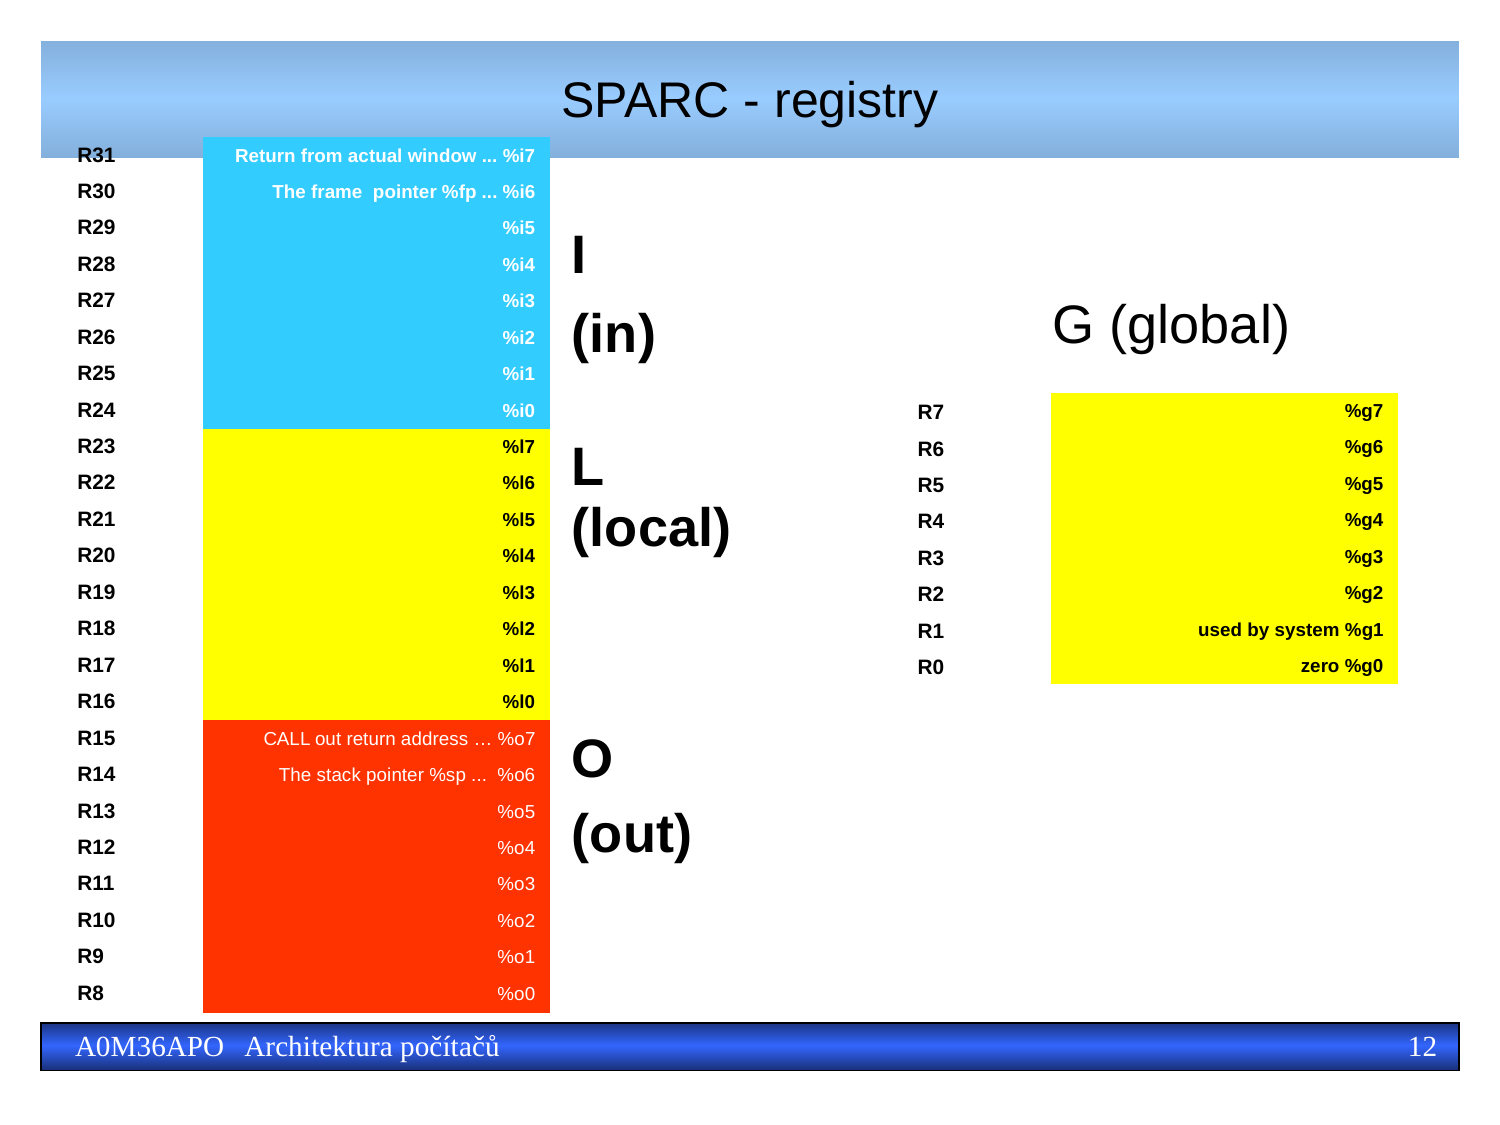

# SPARC - registry
| R31 |
| --- |
| R30 |
| R29 |
| R28 |
| R27 |
| R26 |
| R25 |
| R24 |
| R23 |
| R22 |
| R21 |
| R20 |
| R19 |
| R18 |
| R17 |
| R16 |
| R15 |
| R14 |
| R13 |
| R12 |
| R11 |
| R10 |
| R9 |
| R8 |
| Return from actual window ... %i7 |
| --- |
| The frame pointer %fp ... %i6 |
| %i5 |
| %i4 |
| %i3 |
| %i2 |
| %i1 |
| %i0 |
| %l7 |
| %l6 |
| %l5 |
| %l4 |
| %l3 |
| %l2 |
| %l1 |
| %l0 |
| CALL out return address … %o7 |
| The stack pointer %sp ... %o6 |
| %o5 |
| %o4 |
| %o3 |
| %o2 |
| %o1 |
| %o0 |
| I (in) |
| --- |
| L (local) |
| O (out) |
G (global)
| %g7 |
| --- |
| %g6 |
| %g5 |
| %g4 |
| %g3 |
| %g2 |
| used by system %g1 |
| zero %g0 |
| R7 |
| --- |
| R6 |
| R5 |
| R4 |
| R3 |
| R2 |
| R1 |
| R0 |
A0M36APO Architektura počítačů
12